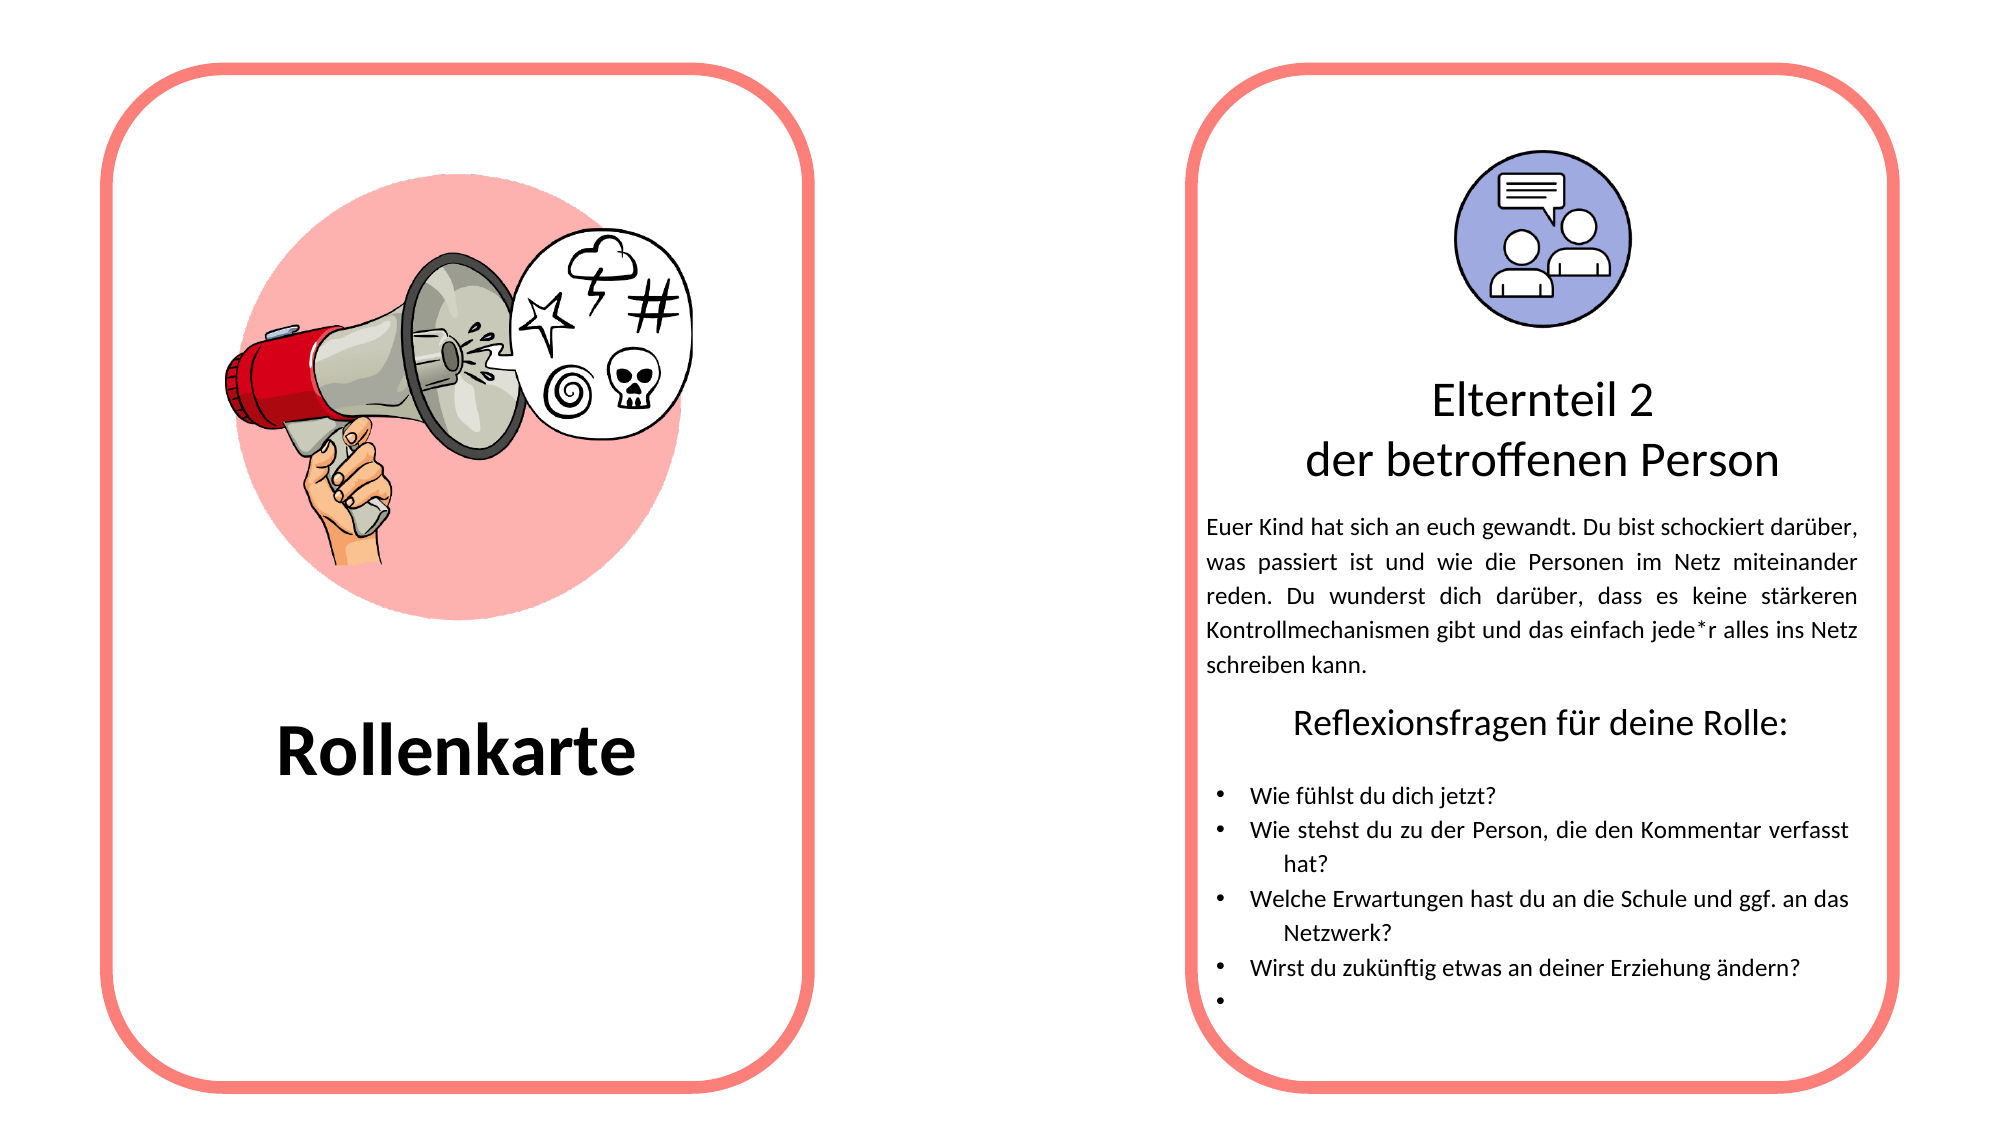

Elternteil 2
der betroffenen Person
Euer Kind hat sich an euch gewandt. Du bist schockiert darüber, was passiert ist und wie die Personen im Netz miteinander reden. Du wunderst dich darüber, dass es keine stärkeren Kontrollmechanismen gibt und das einfach jede*r alles ins Netz schreiben kann.
Reflexionsfragen für deine Rolle:
Rollenkarte
Wie fühlst du dich jetzt?
Wie stehst du zu der Person, die den Kommentar verfasst hat?
Welche Erwartungen hast du an die Schule und ggf. an das Netzwerk?
Wirst du zukünftig etwas an deiner Erziehung ändern?